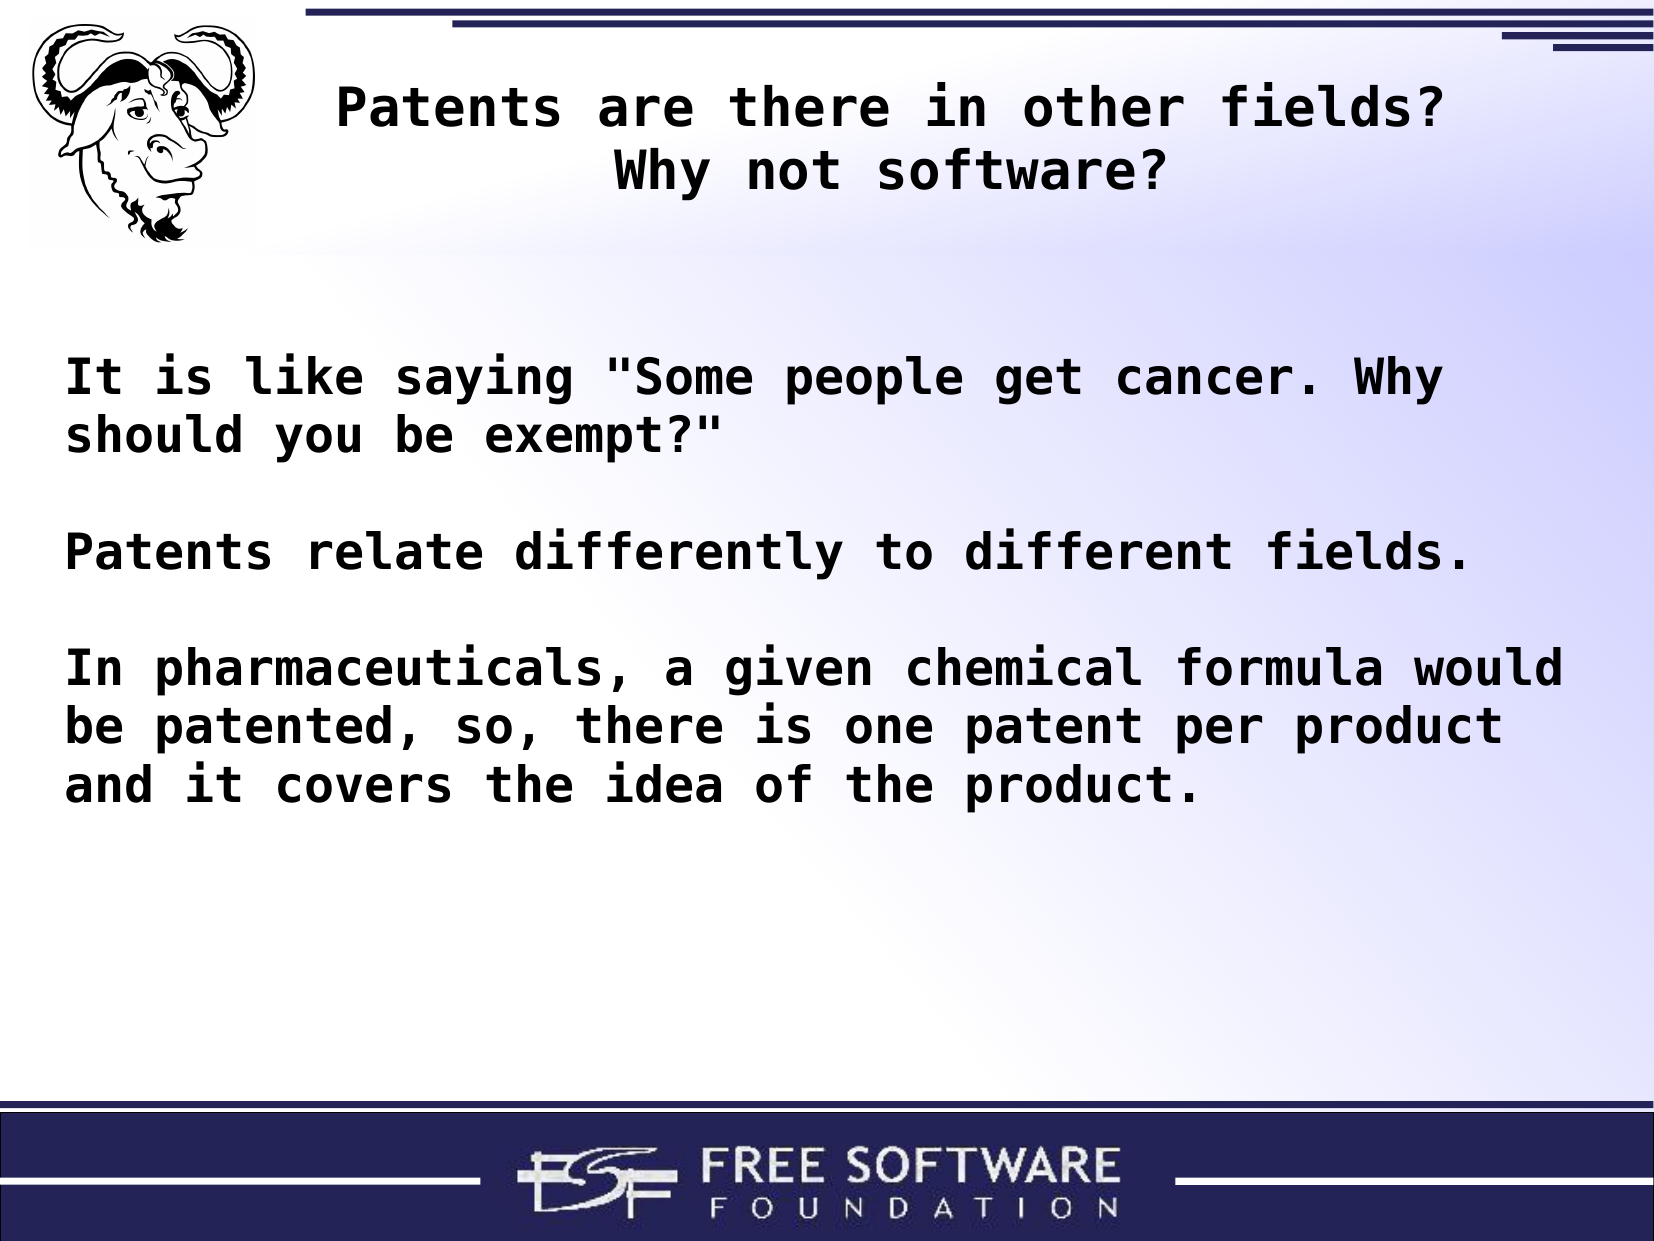

Patents are there in other fields? Why not software?
It is like saying "Some people get cancer. Why should you be exempt?"
Patents relate differently to different fields.
In pharmaceuticals, a given chemical formula would be patented, so, there is one patent per product and it covers the idea of the product.